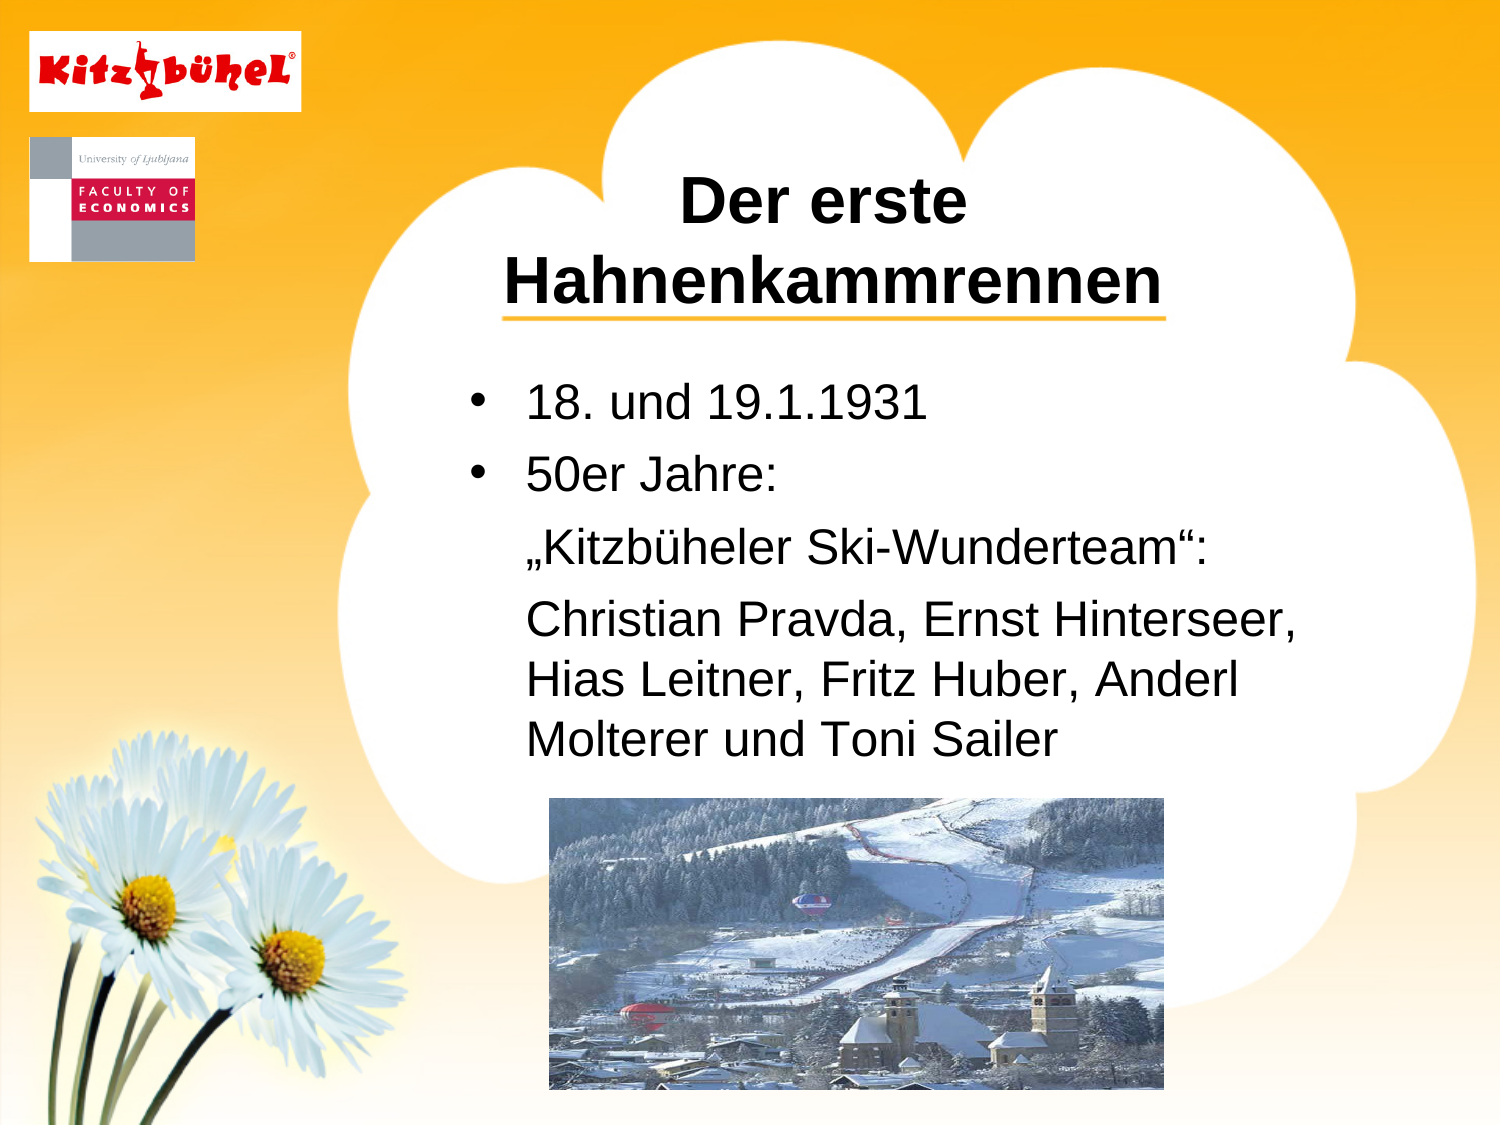

# Der erste Hahnenkammrennen
18. und 19.1.1931
50er Jahre:
	„Kitzbüheler Ski-Wunderteam“:
	Christian Pravda, Ernst Hinterseer, Hias Leitner, Fritz Huber, Anderl Molterer und Toni Sailer